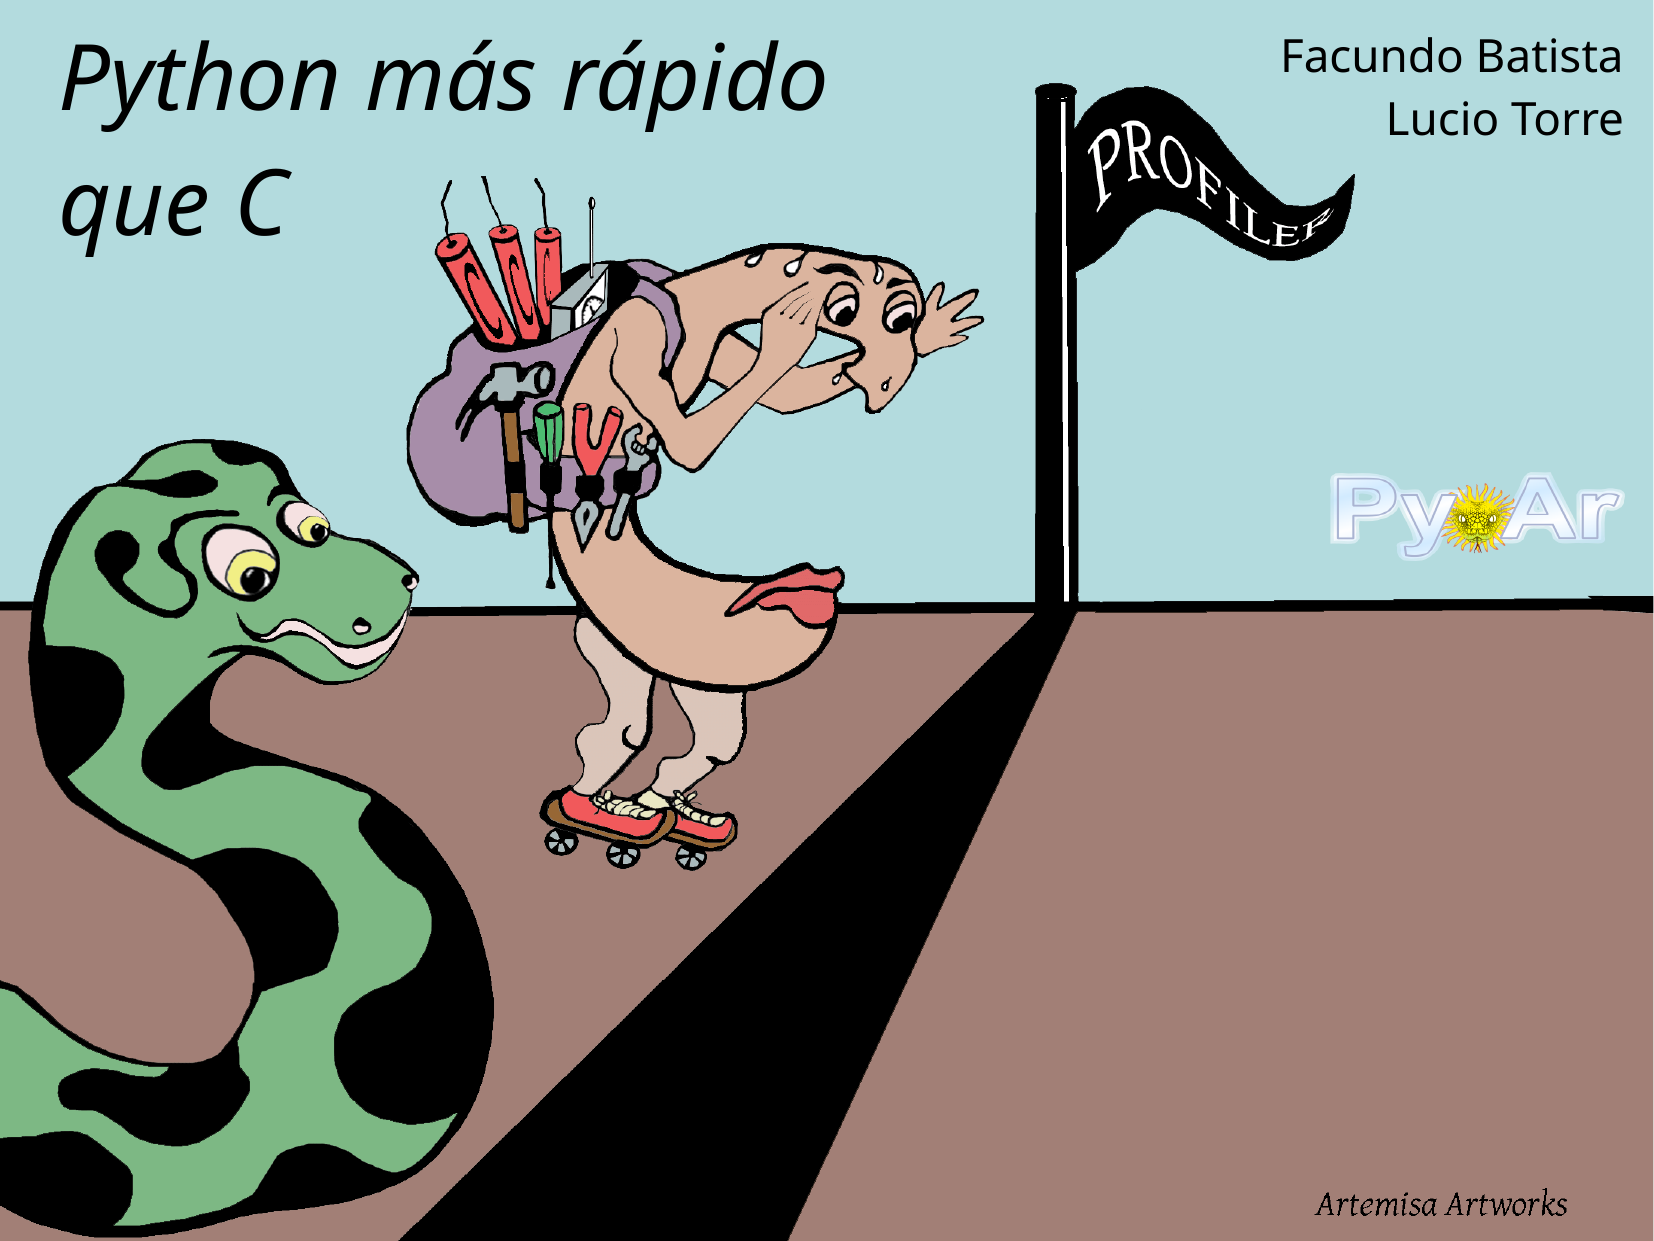

# Python más rápido que C
Facundo Batista
Lucio Torre